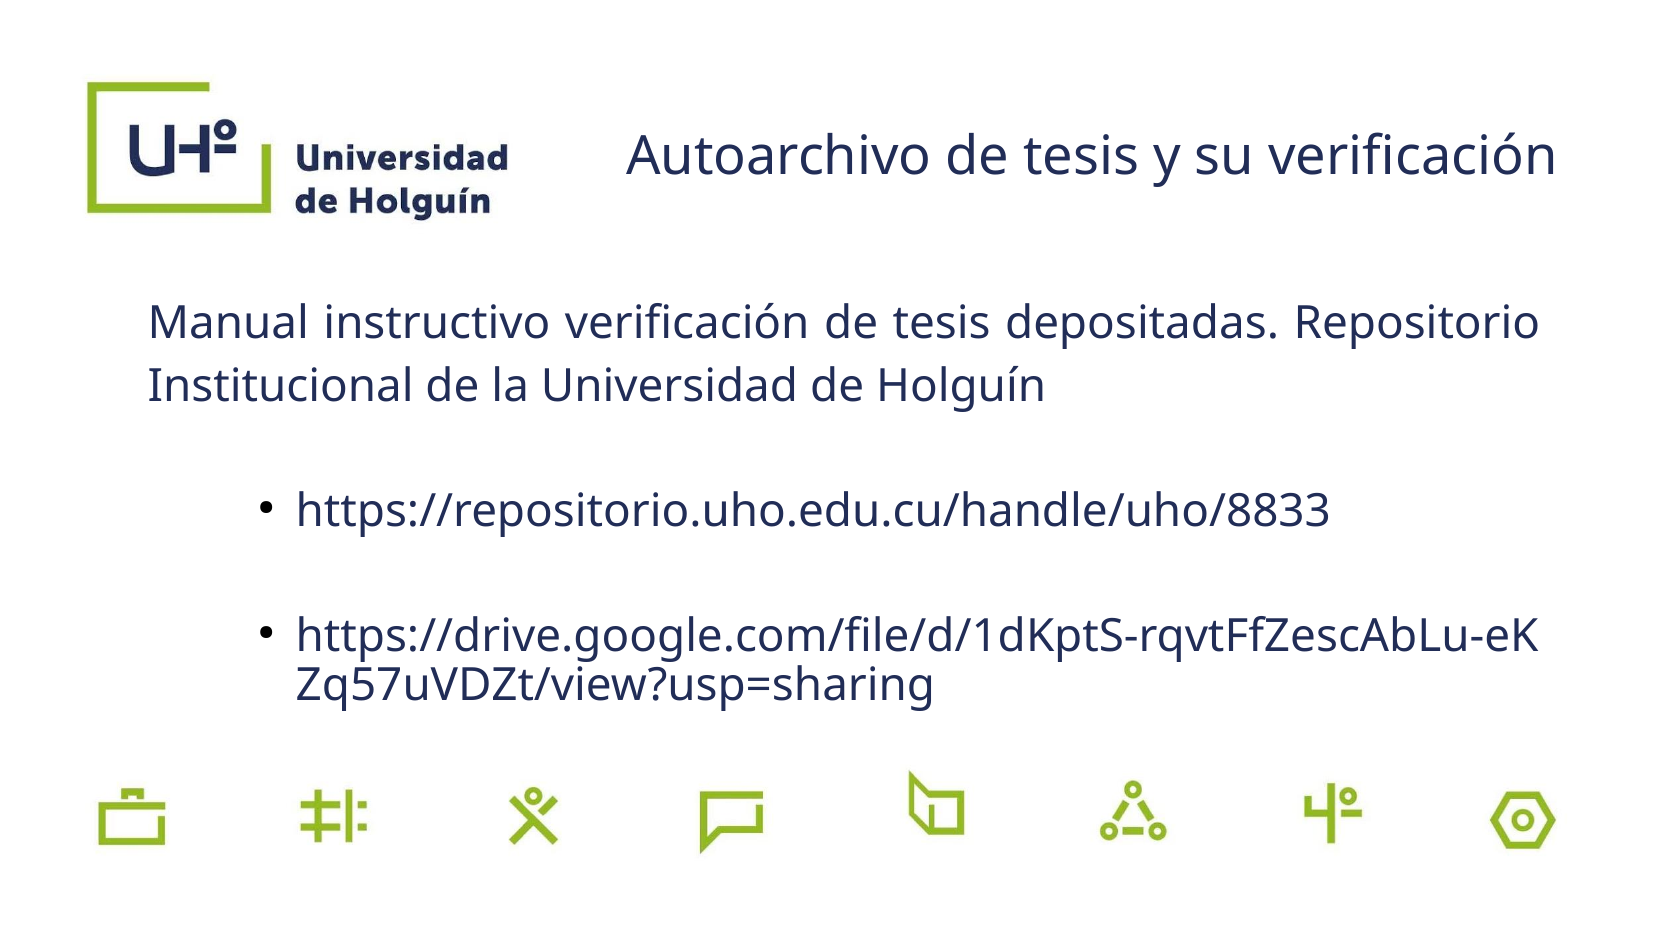

#
Autoarchivo de tesis y su verificación
Manual instructivo verificación de tesis depositadas. Repositorio Institucional de la Universidad de Holguín
https://repositorio.uho.edu.cu/handle/uho/8833
https://drive.google.com/file/d/1dKptS-rqvtFfZescAbLu-eKZq57uVDZt/view?usp=sharing